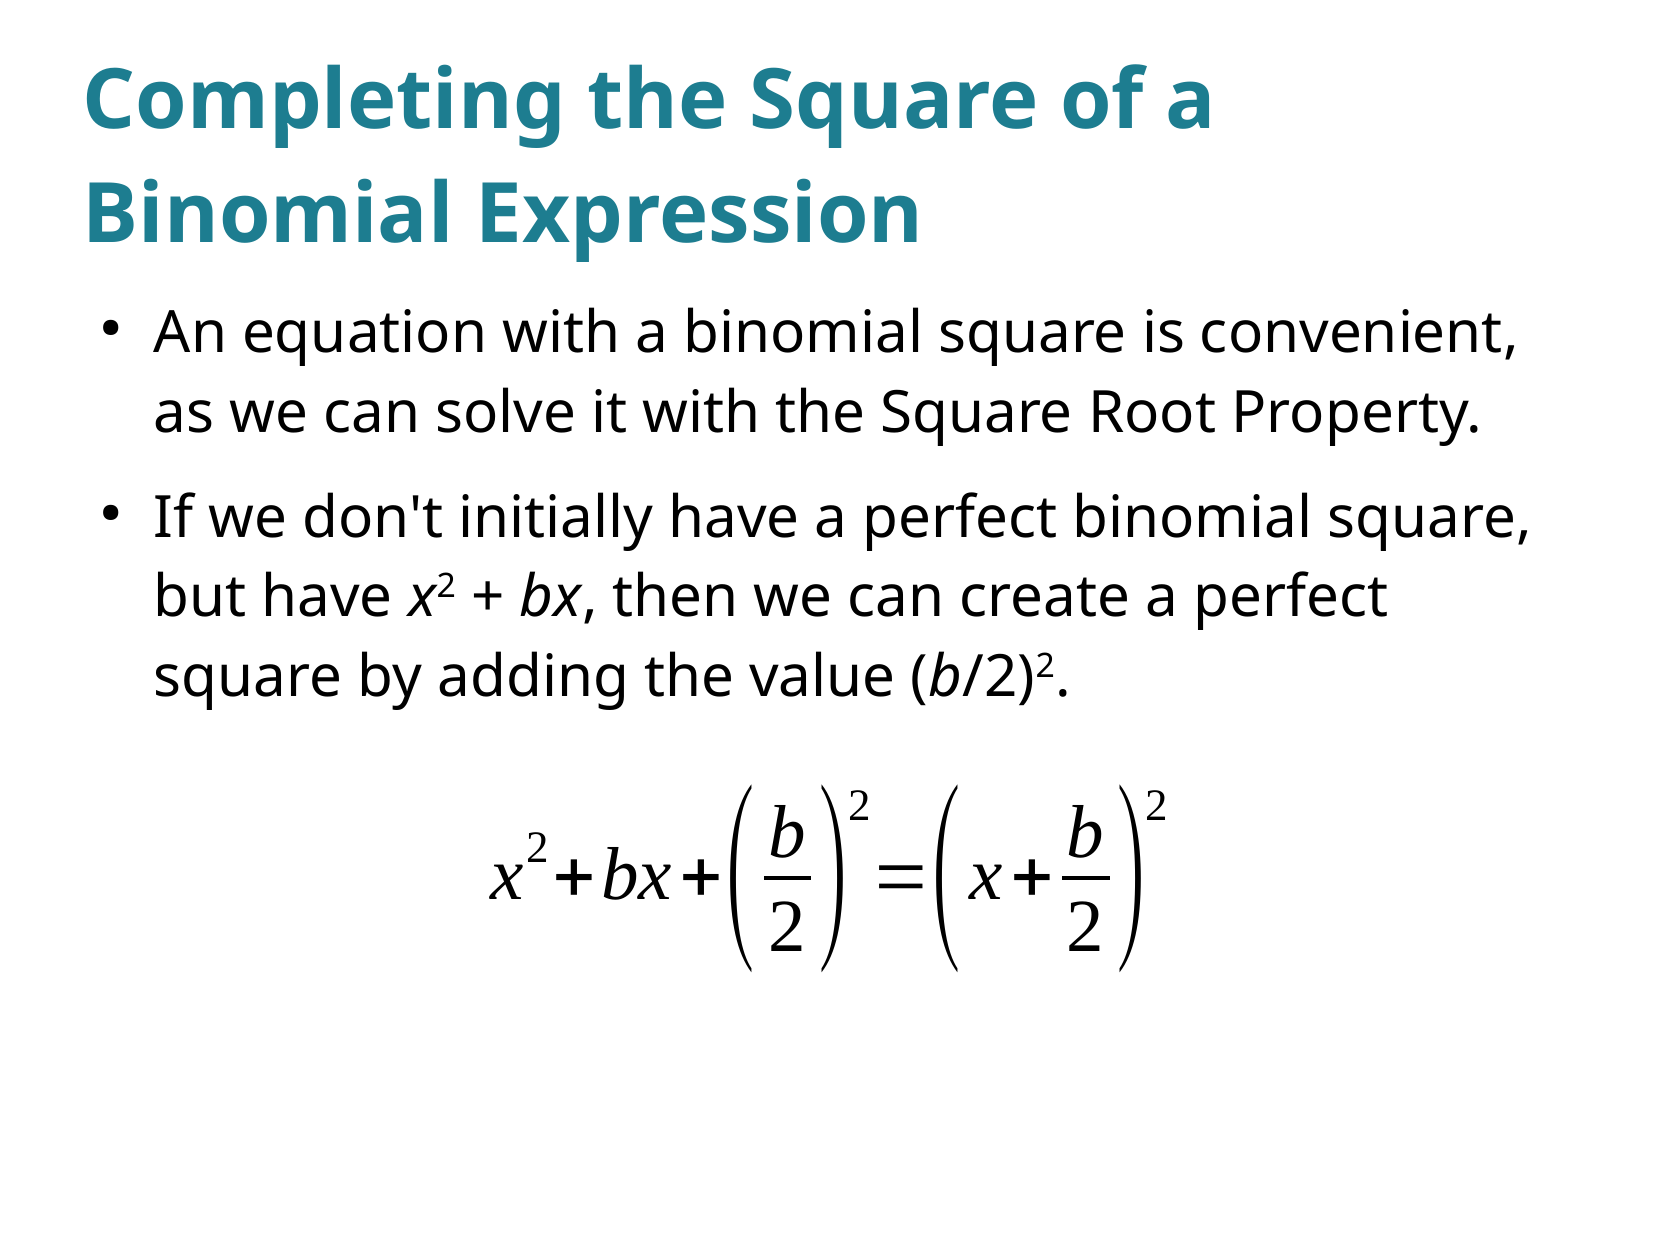

# Completing the Square of a Binomial Expression
An equation with a binomial square is convenient, as we can solve it with the Square Root Property.
If we don't initially have a perfect binomial square, but have x2 + bx, then we can create a perfect square by adding the value (b/2)2.